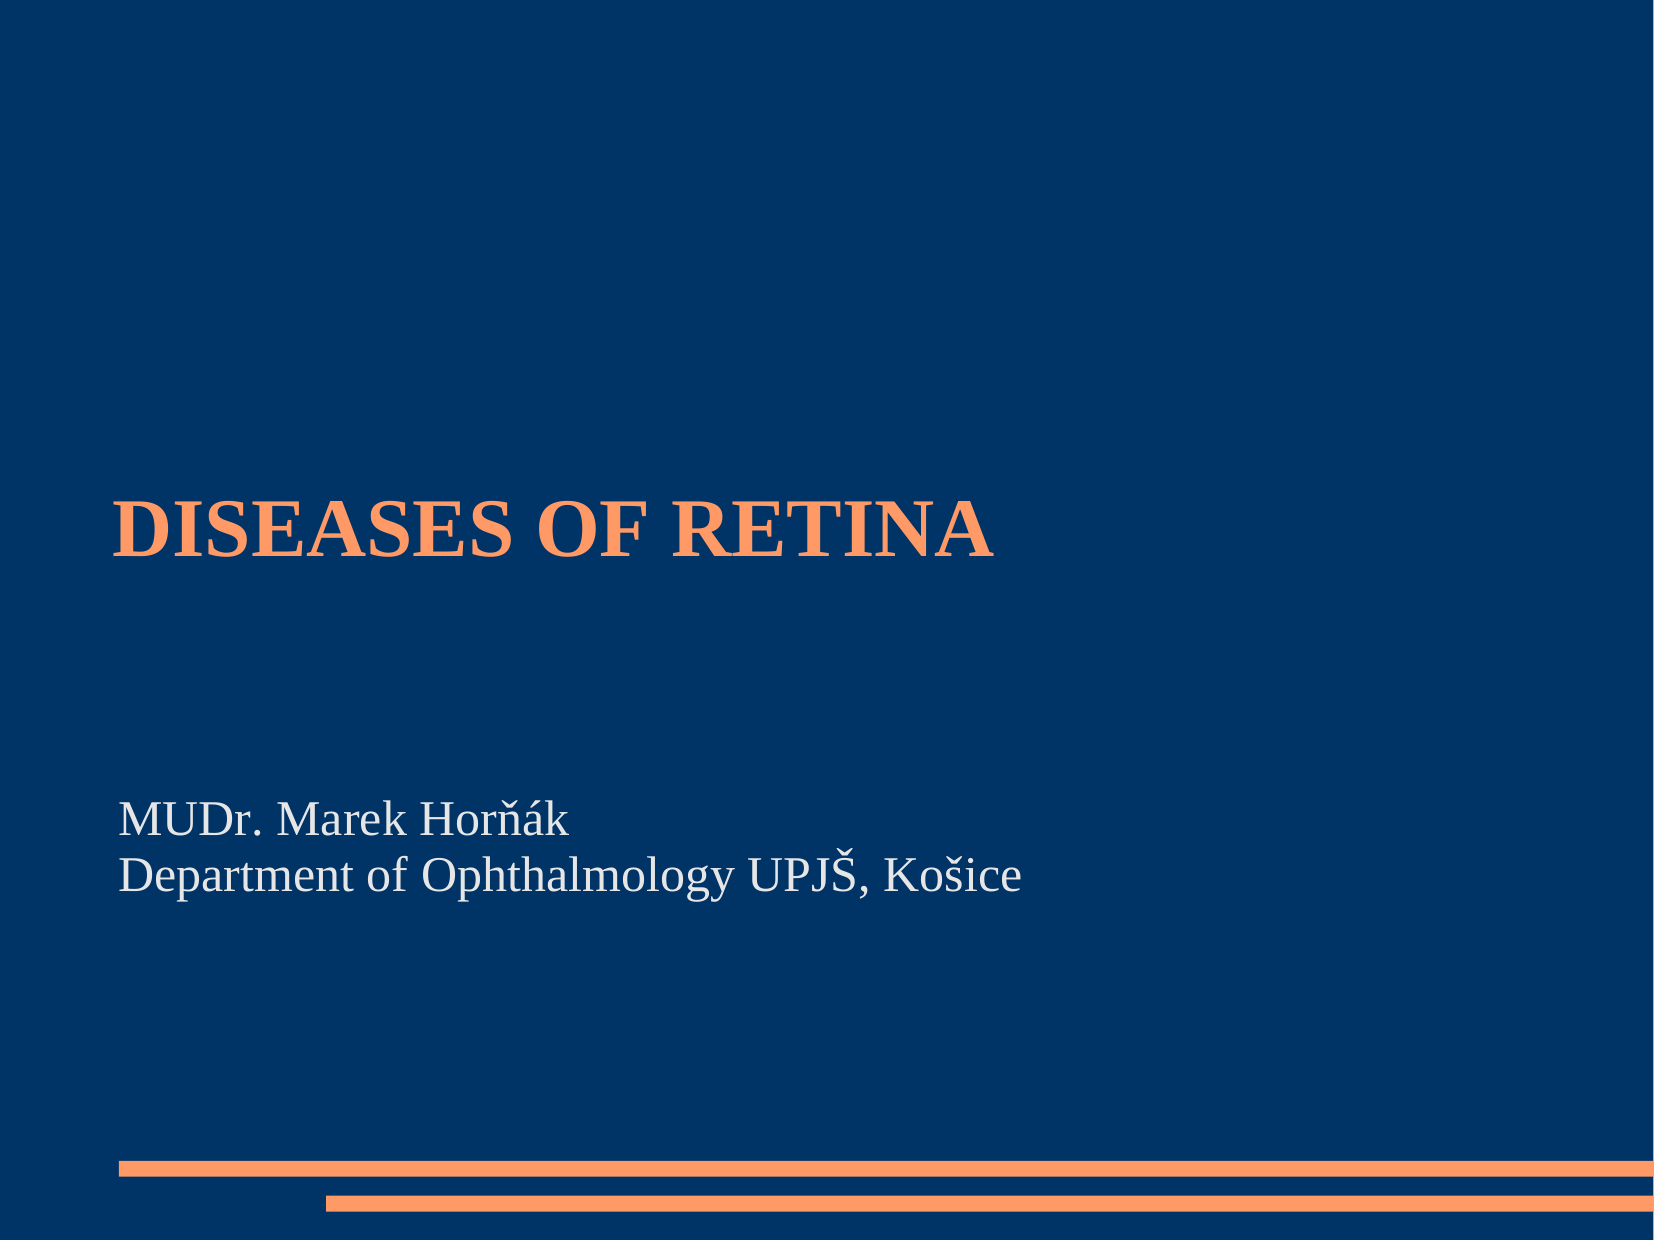

# DISEASES OF RETINA
MUDr. Marek Horňák
Department of Ophthalmology UPJŠ, Košice